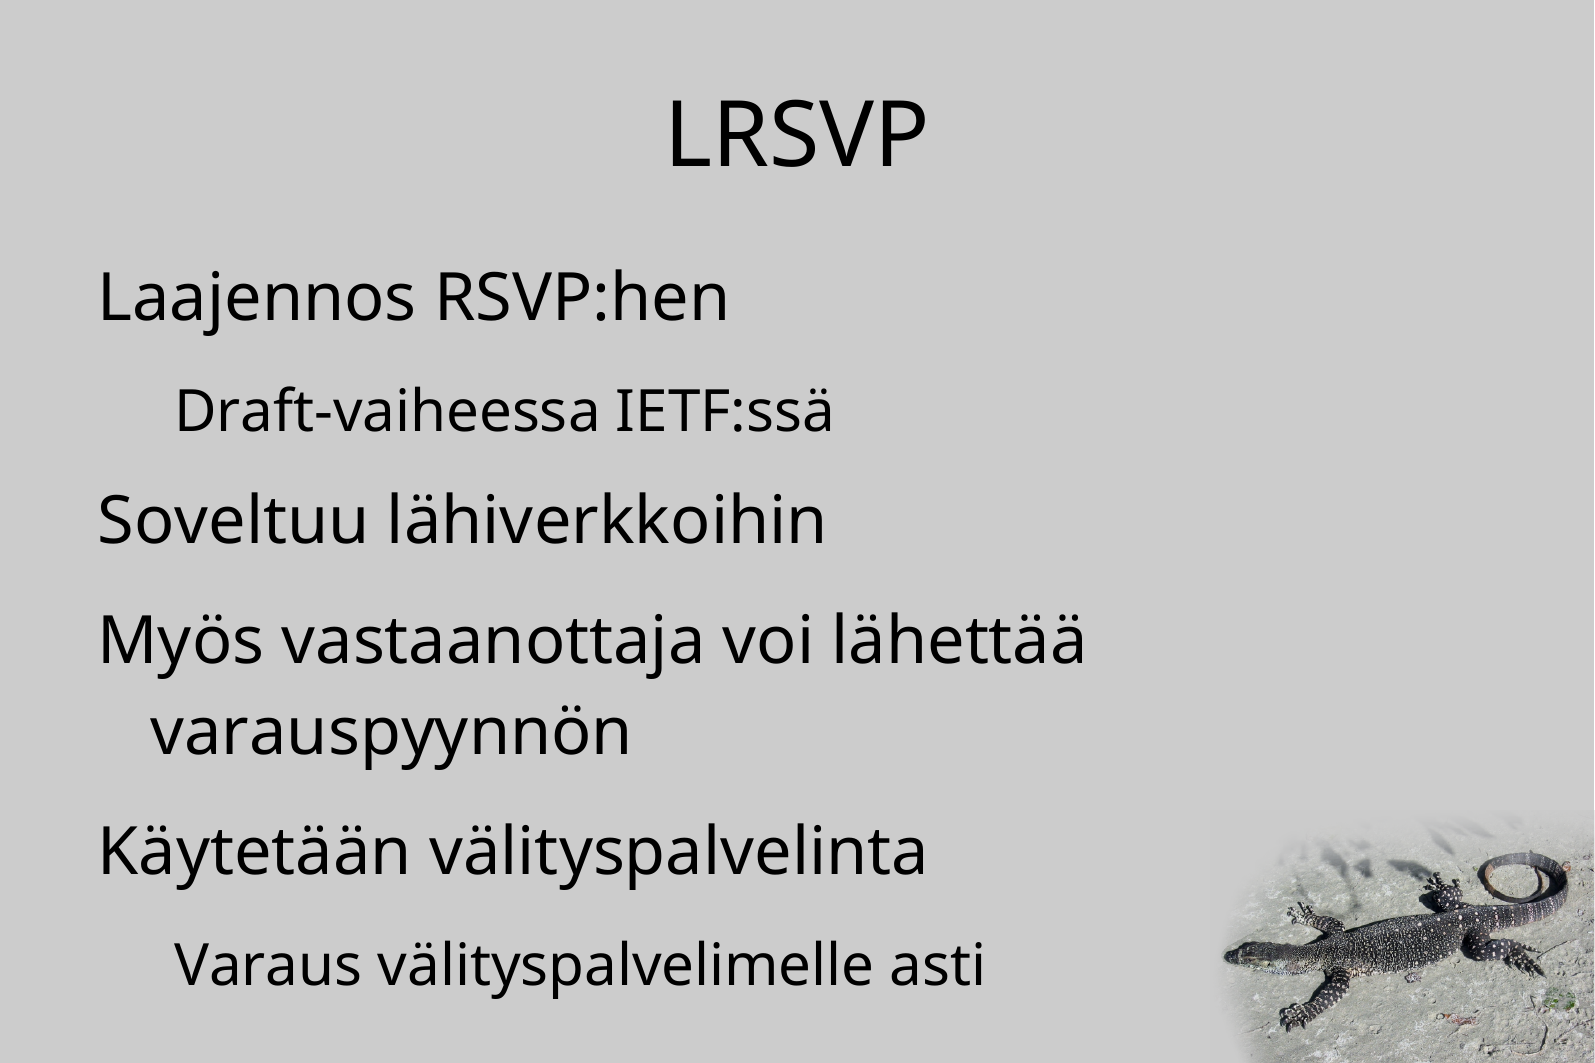

# LRSVP
Laajennos RSVP:hen
Draft-vaiheessa IETF:ssä
Soveltuu lähiverkkoihin
Myös vastaanottaja voi lähettää varauspyynnön
Käytetään välityspalvelinta
Varaus välityspalvelimelle asti